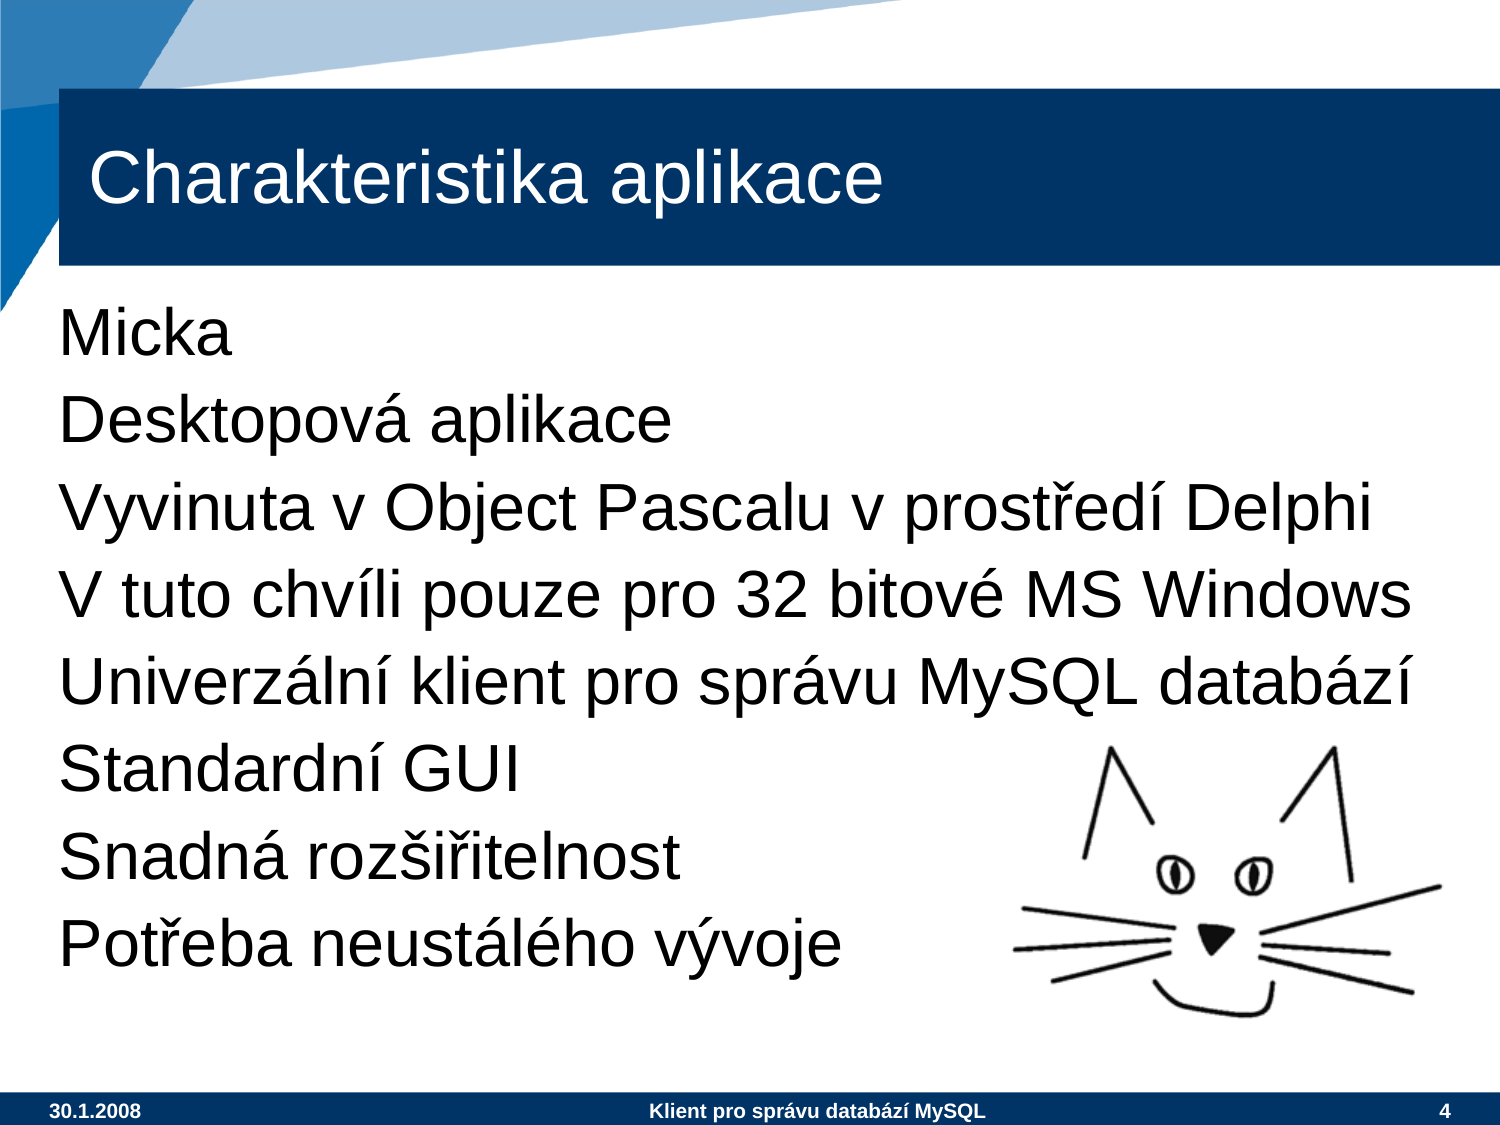

# Charakteristika aplikace
Micka
Desktopová aplikace
Vyvinuta v Object Pascalu v prostředí Delphi
V tuto chvíli pouze pro 32 bitové MS Windows
Univerzální klient pro správu MySQL databází
Standardní GUI
Snadná rozšiřitelnost
Potřeba neustálého vývoje